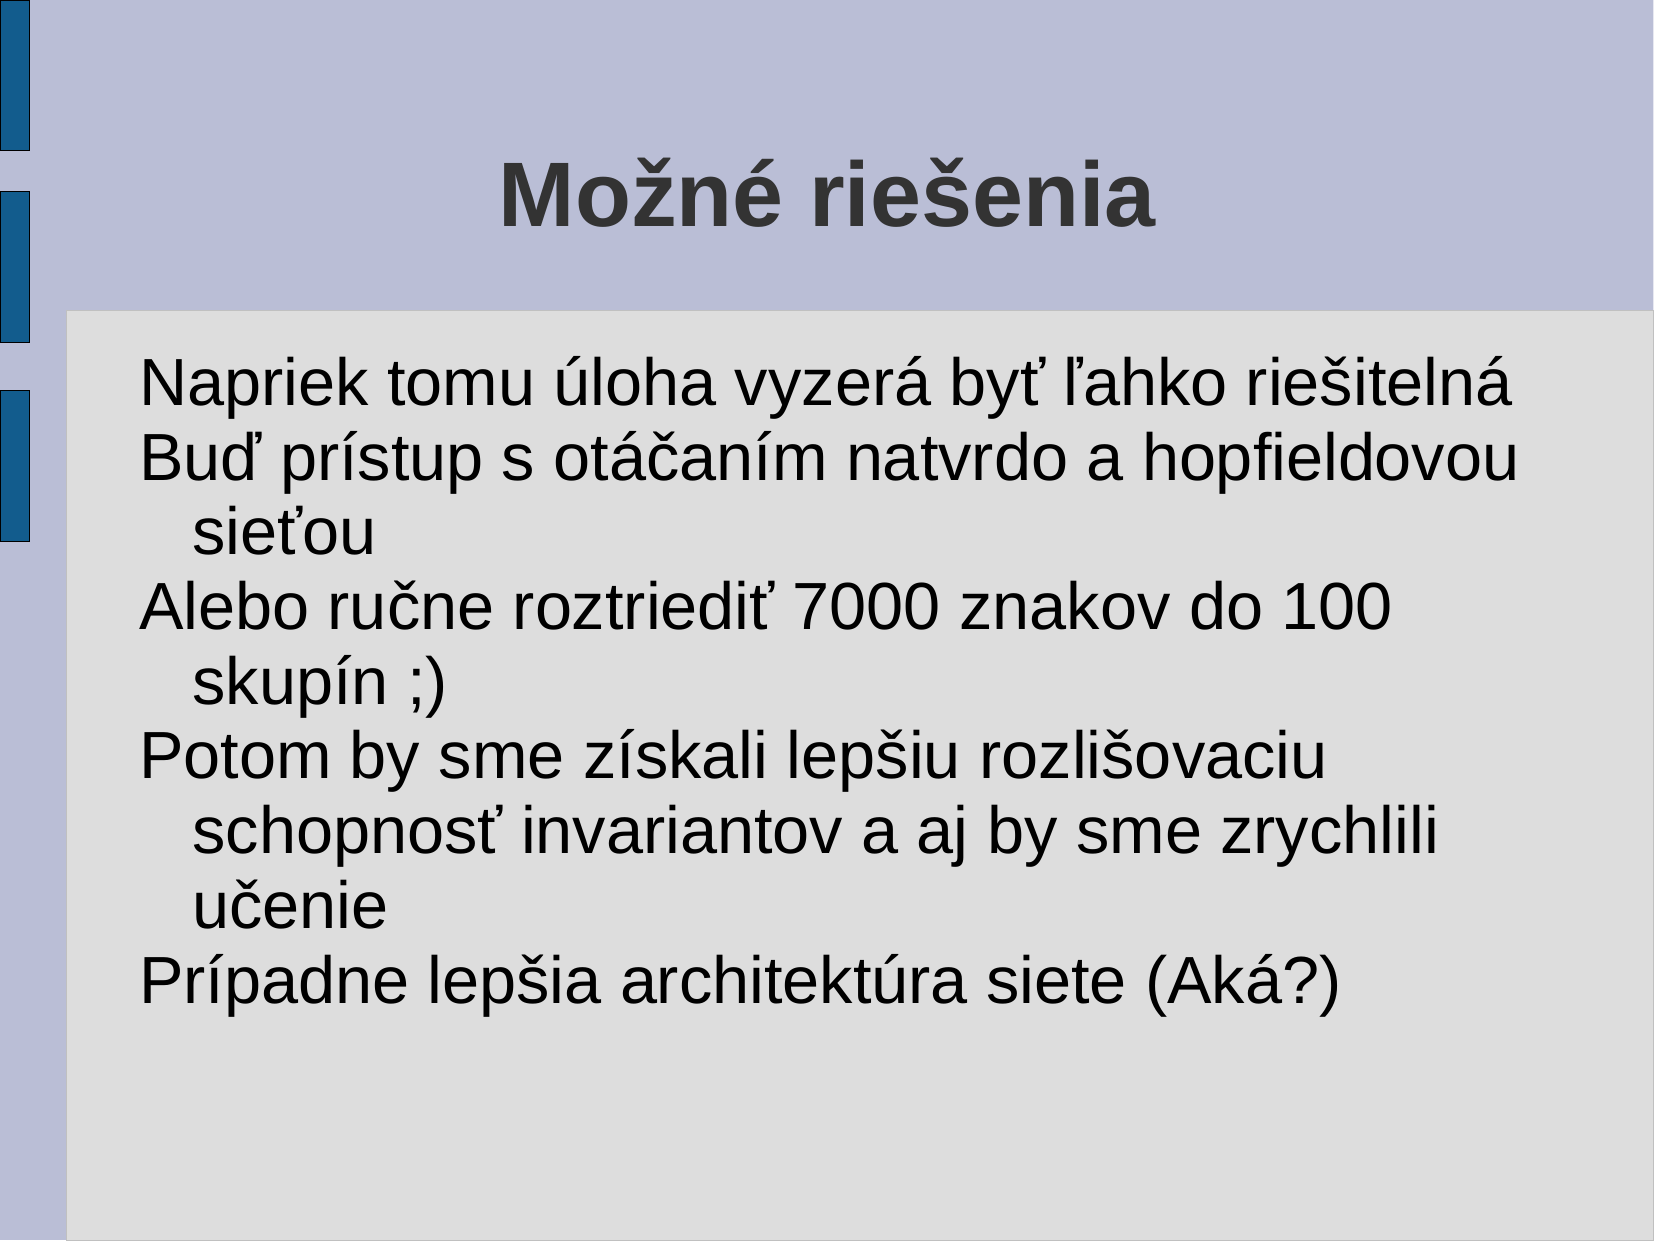

# Možné riešenia
Napriek tomu úloha vyzerá byť ľahko riešitelná
Buď prístup s otáčaním natvrdo a hopfieldovou sieťou
Alebo ručne roztriediť 7000 znakov do 100 skupín ;)
Potom by sme získali lepšiu rozlišovaciu schopnosť invariantov a aj by sme zrychlili učenie
Prípadne lepšia architektúra siete (Aká?)